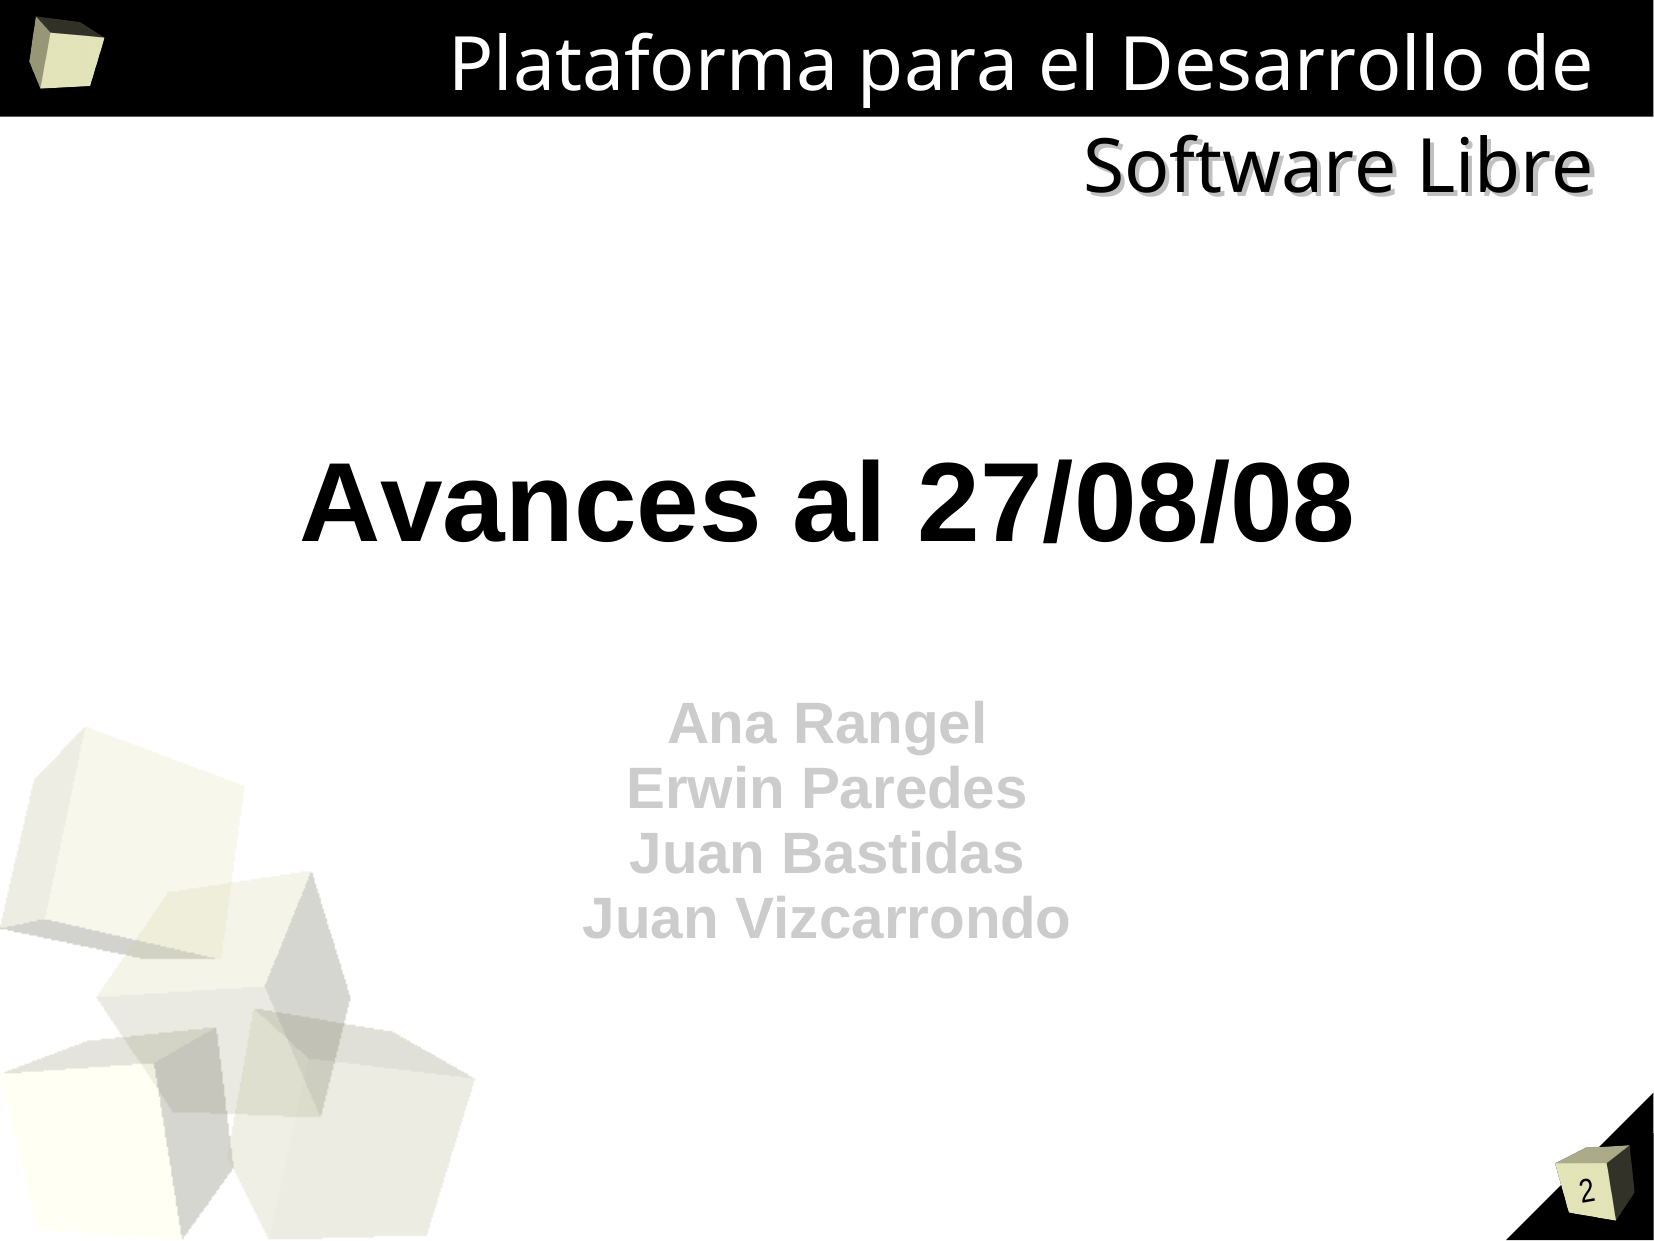

# Plataforma para el Desarrollo de Software Libre
Avances al 27/08/08
Ana Rangel
Erwin Paredes
Juan Bastidas
Juan Vizcarrondo